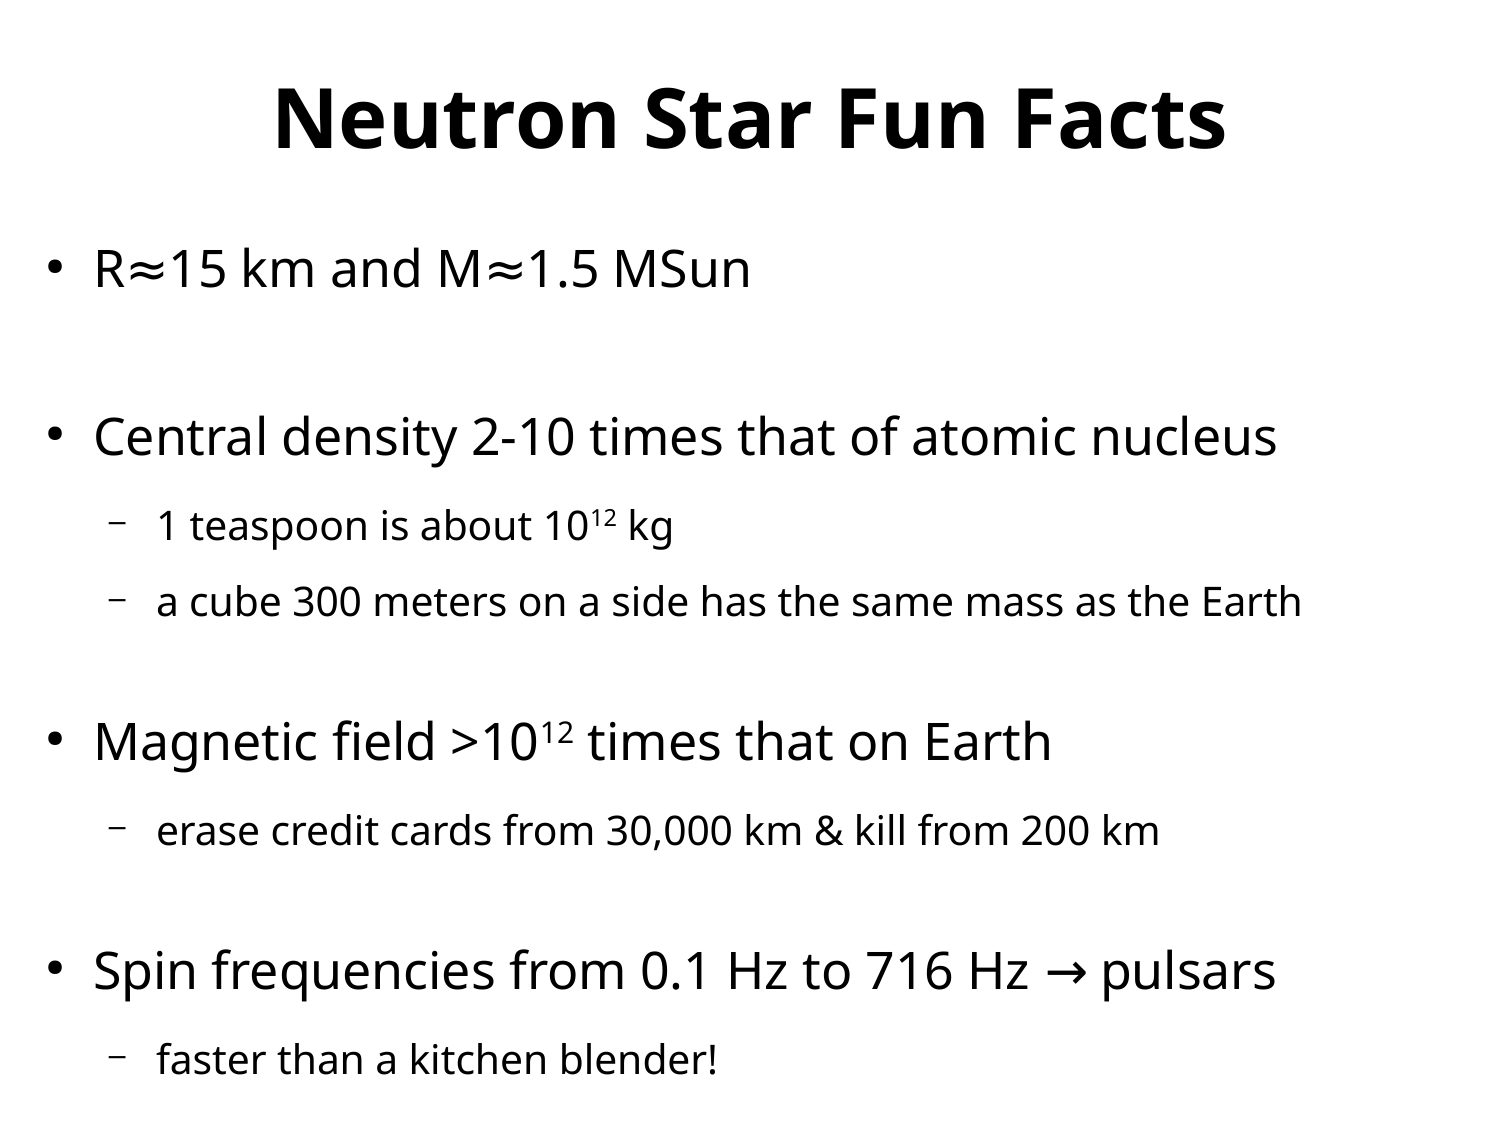

# Neutron Star Fun Facts
R≈15 km and M≈1.5 MSun
Central density 2-10 times that of atomic nucleus
1 teaspoon is about 1012 kg
a cube 300 meters on a side has the same mass as the Earth
Magnetic field >1012 times that on Earth
erase credit cards from 30,000 km & kill from 200 km
Spin frequencies from 0.1 Hz to 716 Hz → pulsars
faster than a kitchen blender!